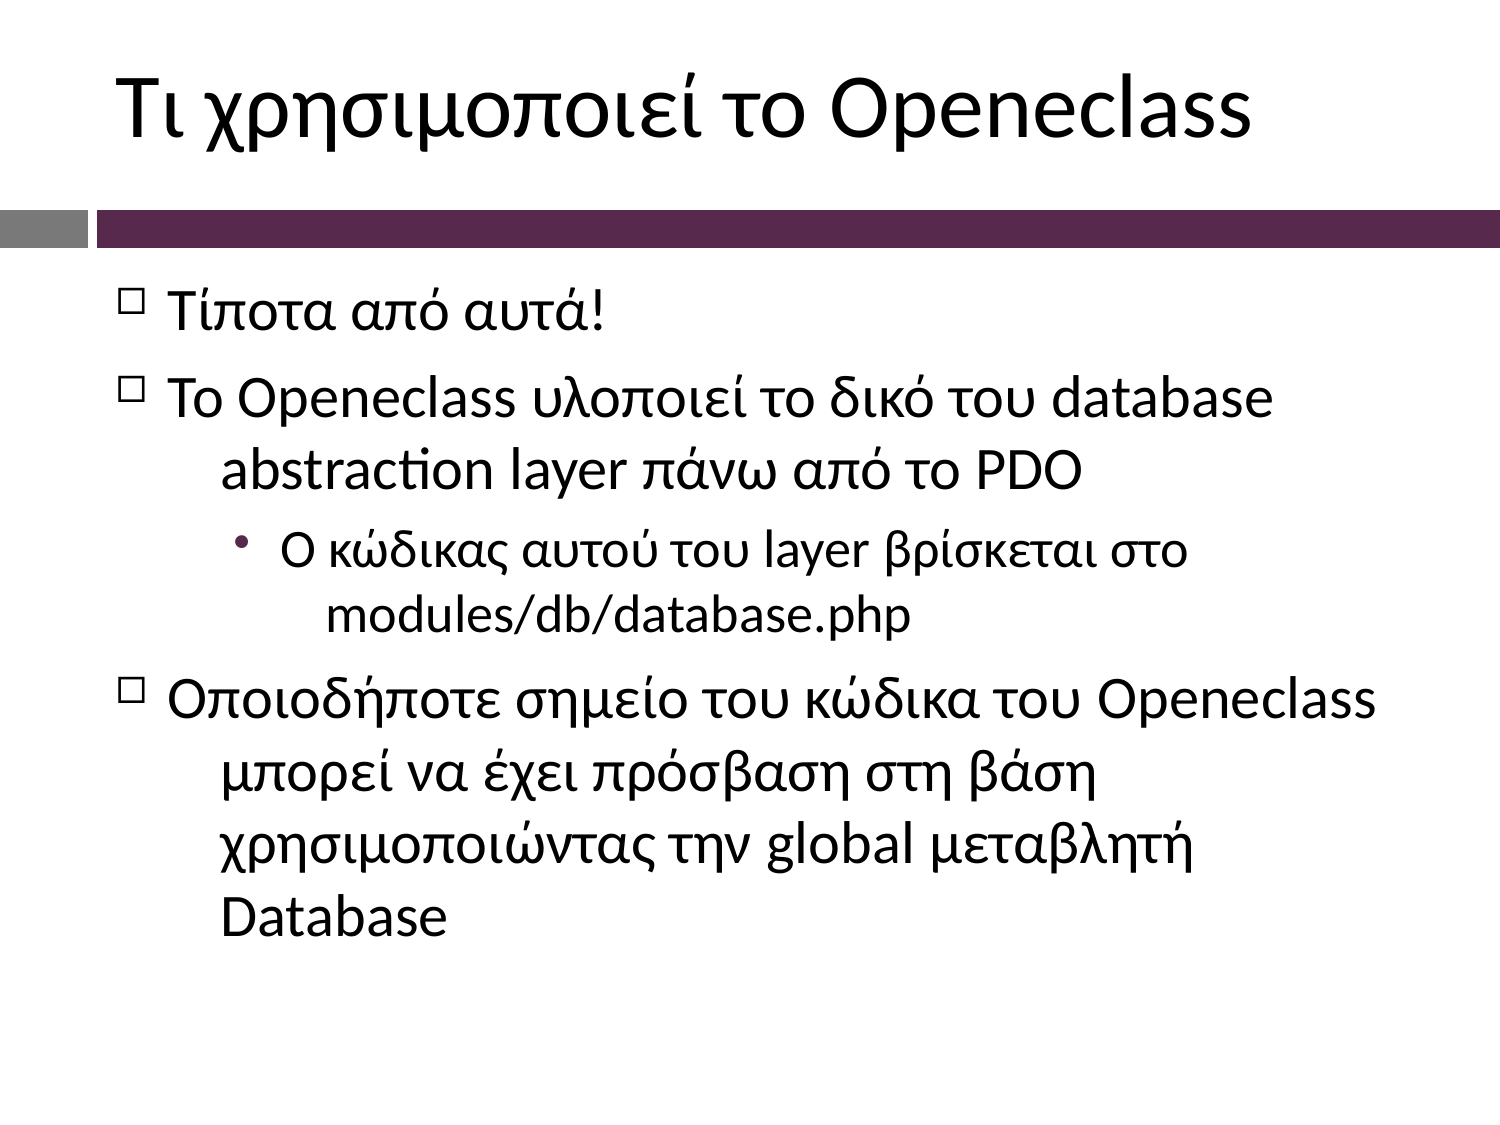

# Τι χρησιμοποιεί το Openeclass
Τίποτα από αυτά!
Το Openeclass υλοποιεί το δικό του database abstraction layer πάνω από το PDO
Ο κώδικας αυτού του layer βρίσκεται στο modules/db/database.php
Οποιοδήποτε σημείο του κώδικα του Openeclass μπορεί να έχει πρόσβαση στη βάση χρησιμοποιώντας την global μεταβλητή Database